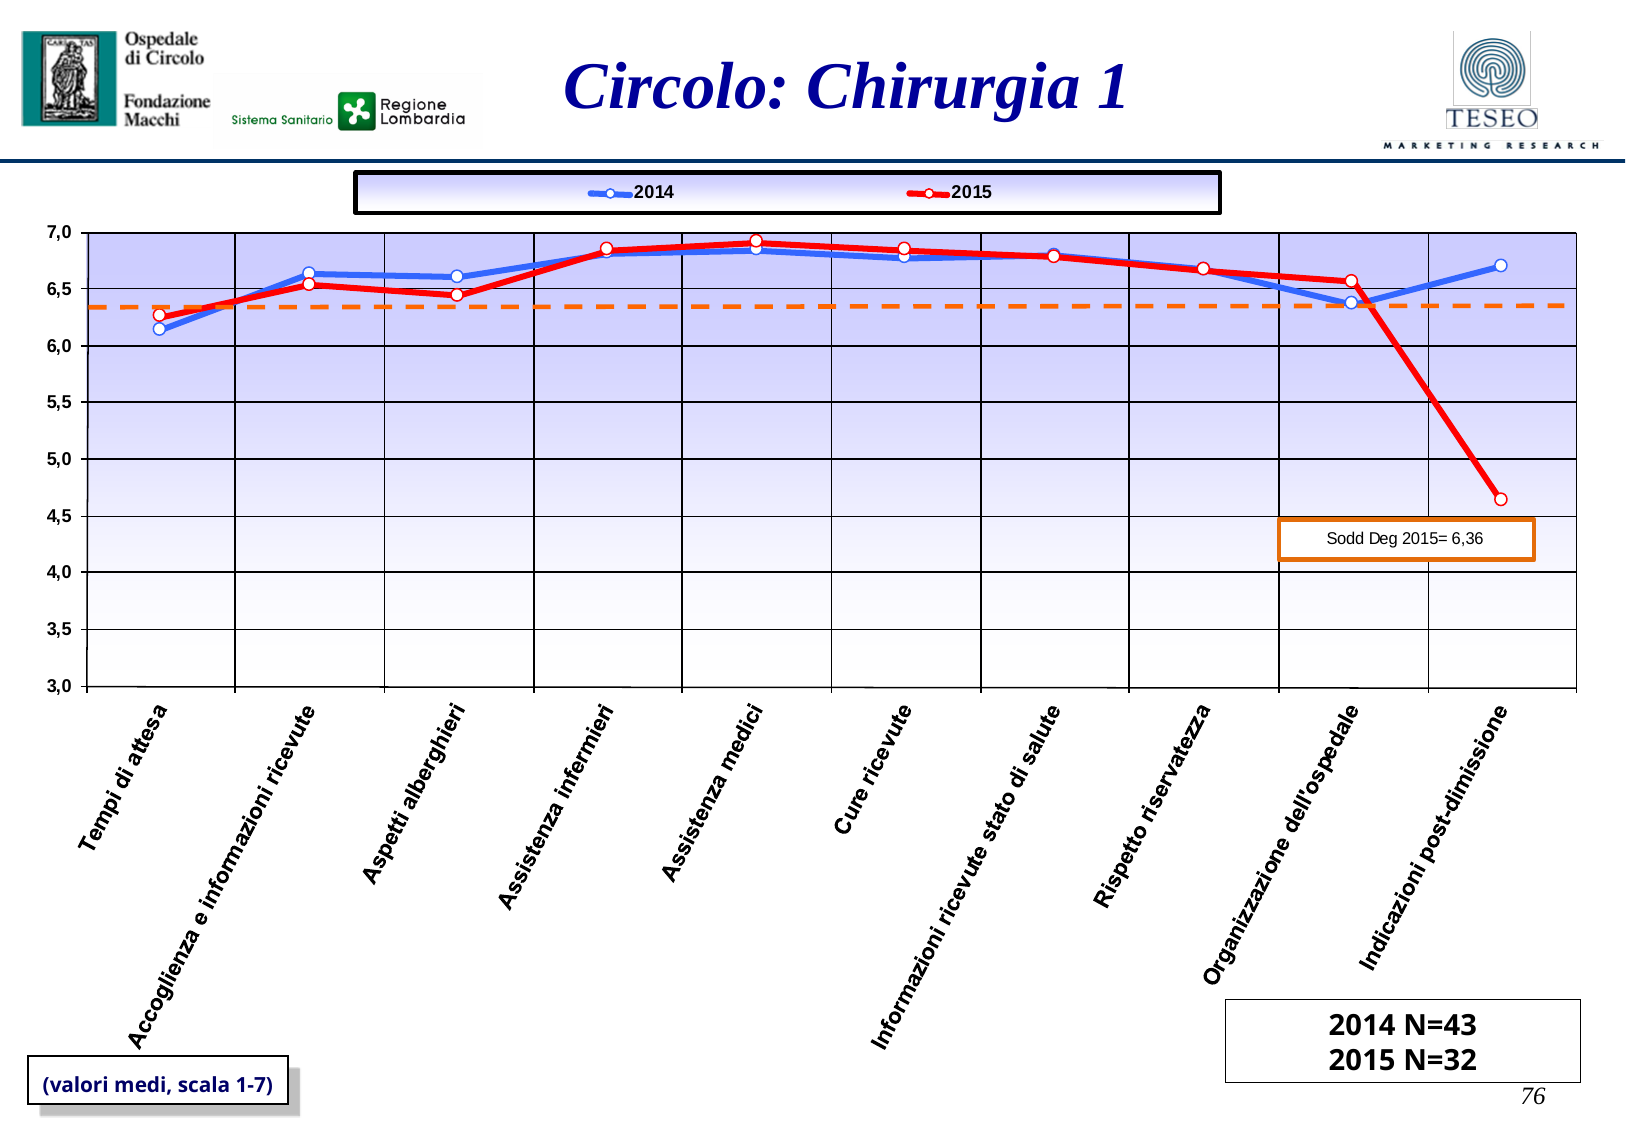

Circolo: Chirurgia 1
2014 N=43
2015 N=32
(valori medi, scala 1-7)